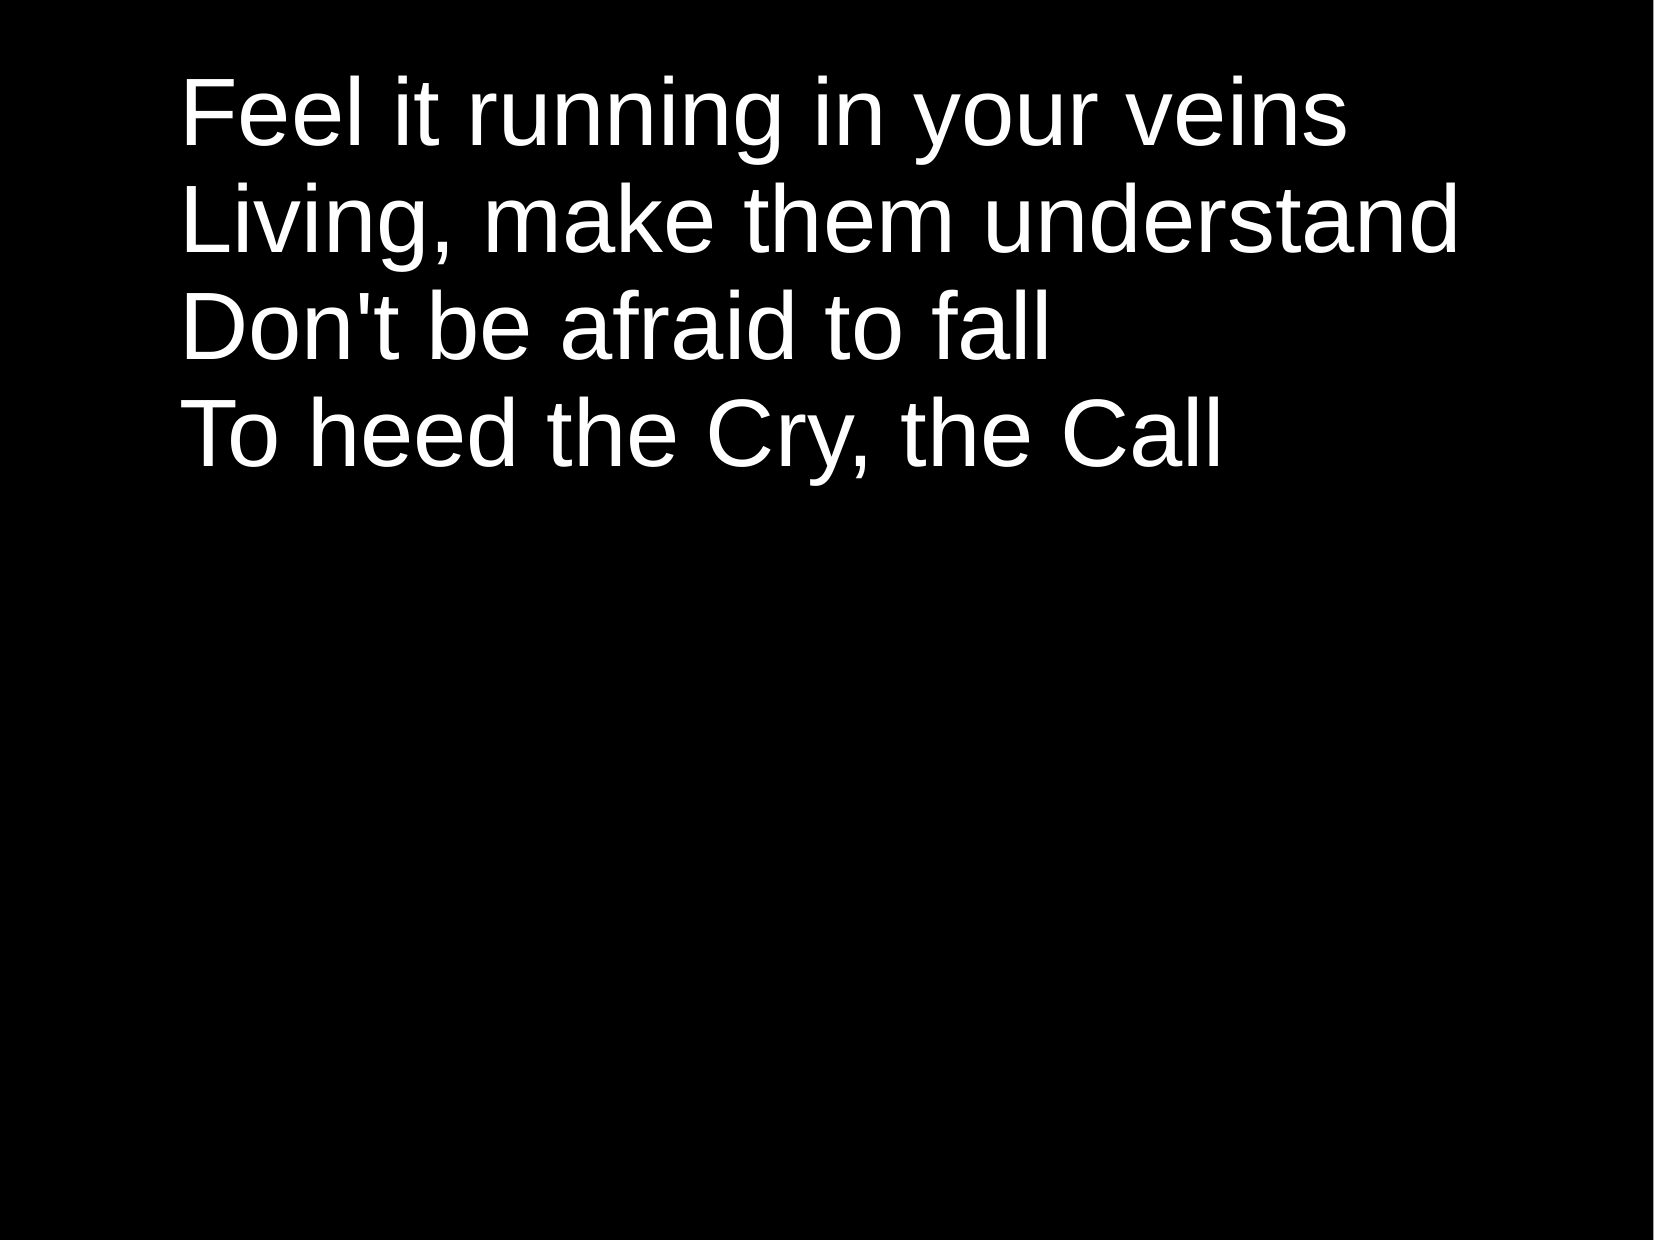

# Feel it running in your veins
Living, make them understand
Don't be afraid to fall
To heed the Cry, the Call